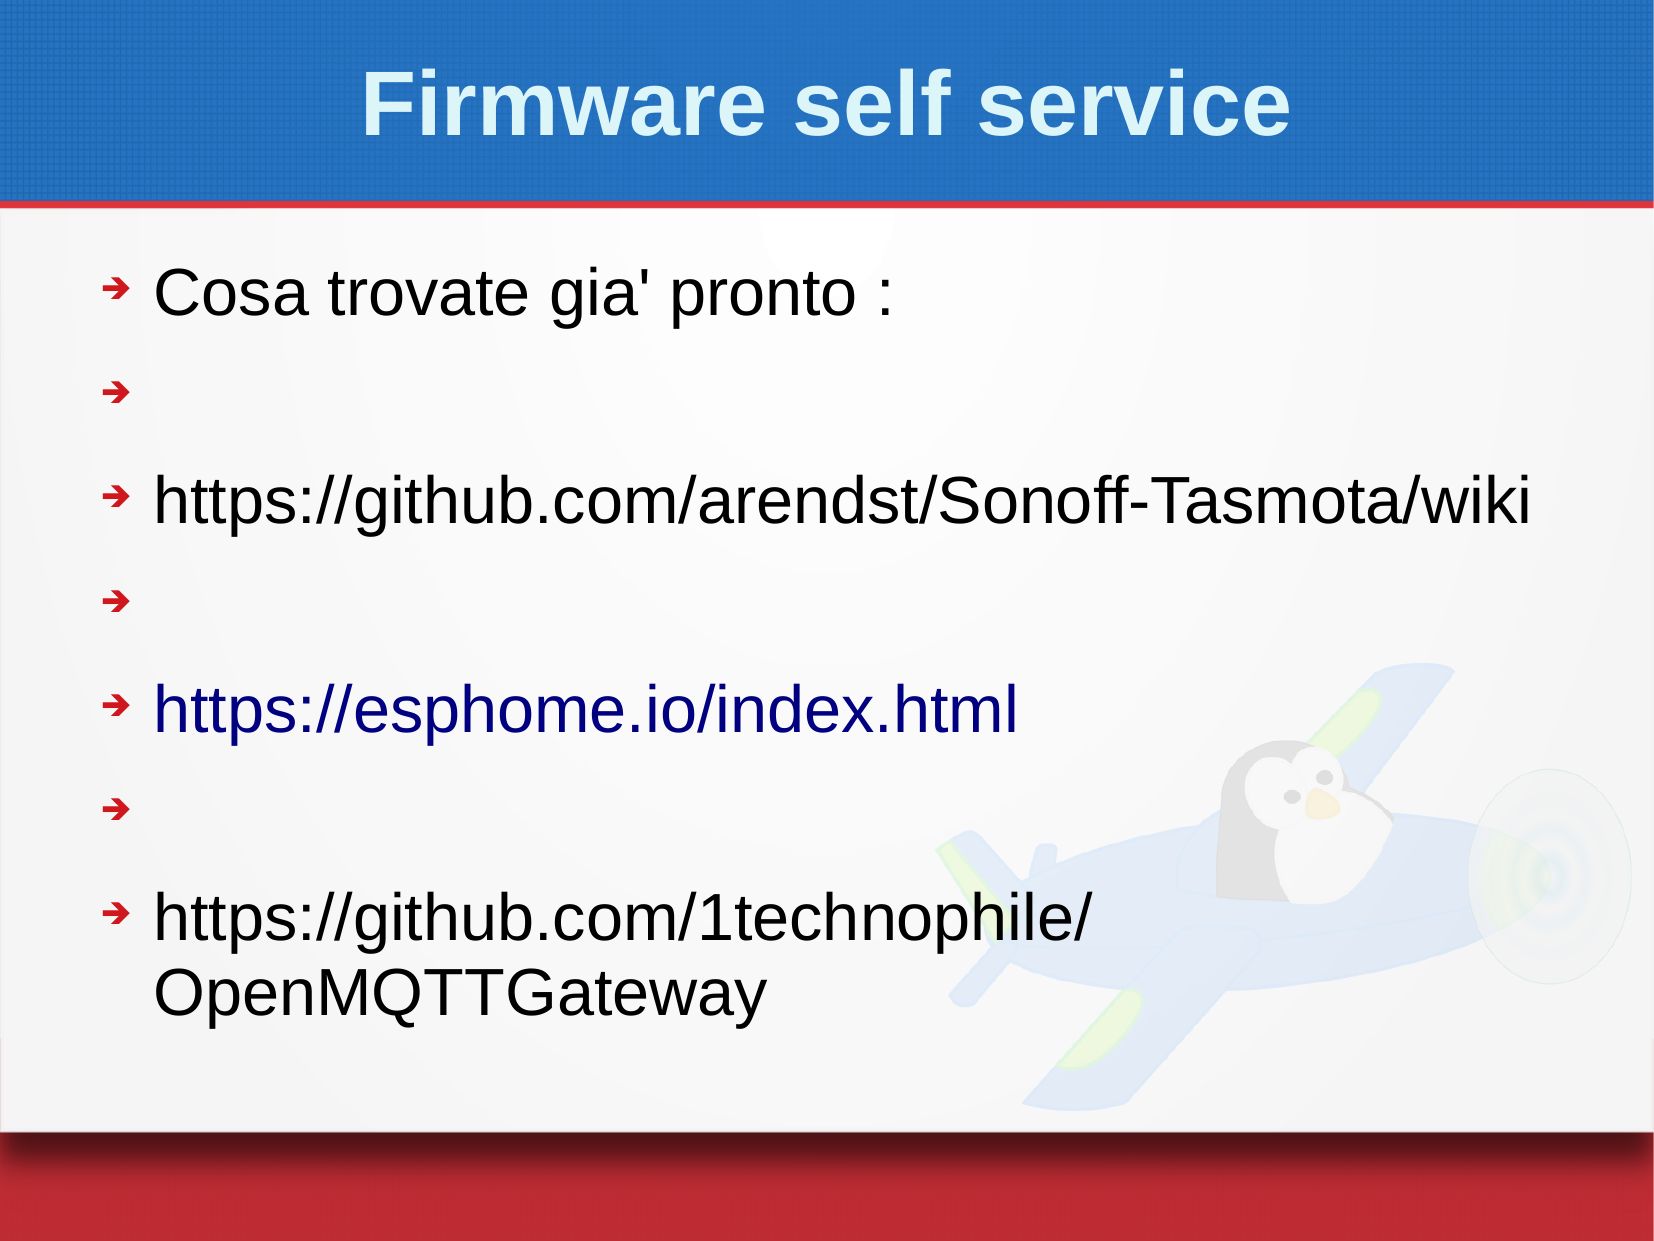

# Firmware self service
Cosa trovate gia' pronto :
https://github.com/arendst/Sonoff-Tasmota/wiki
https://esphome.io/index.html
https://github.com/1technophile/OpenMQTTGateway